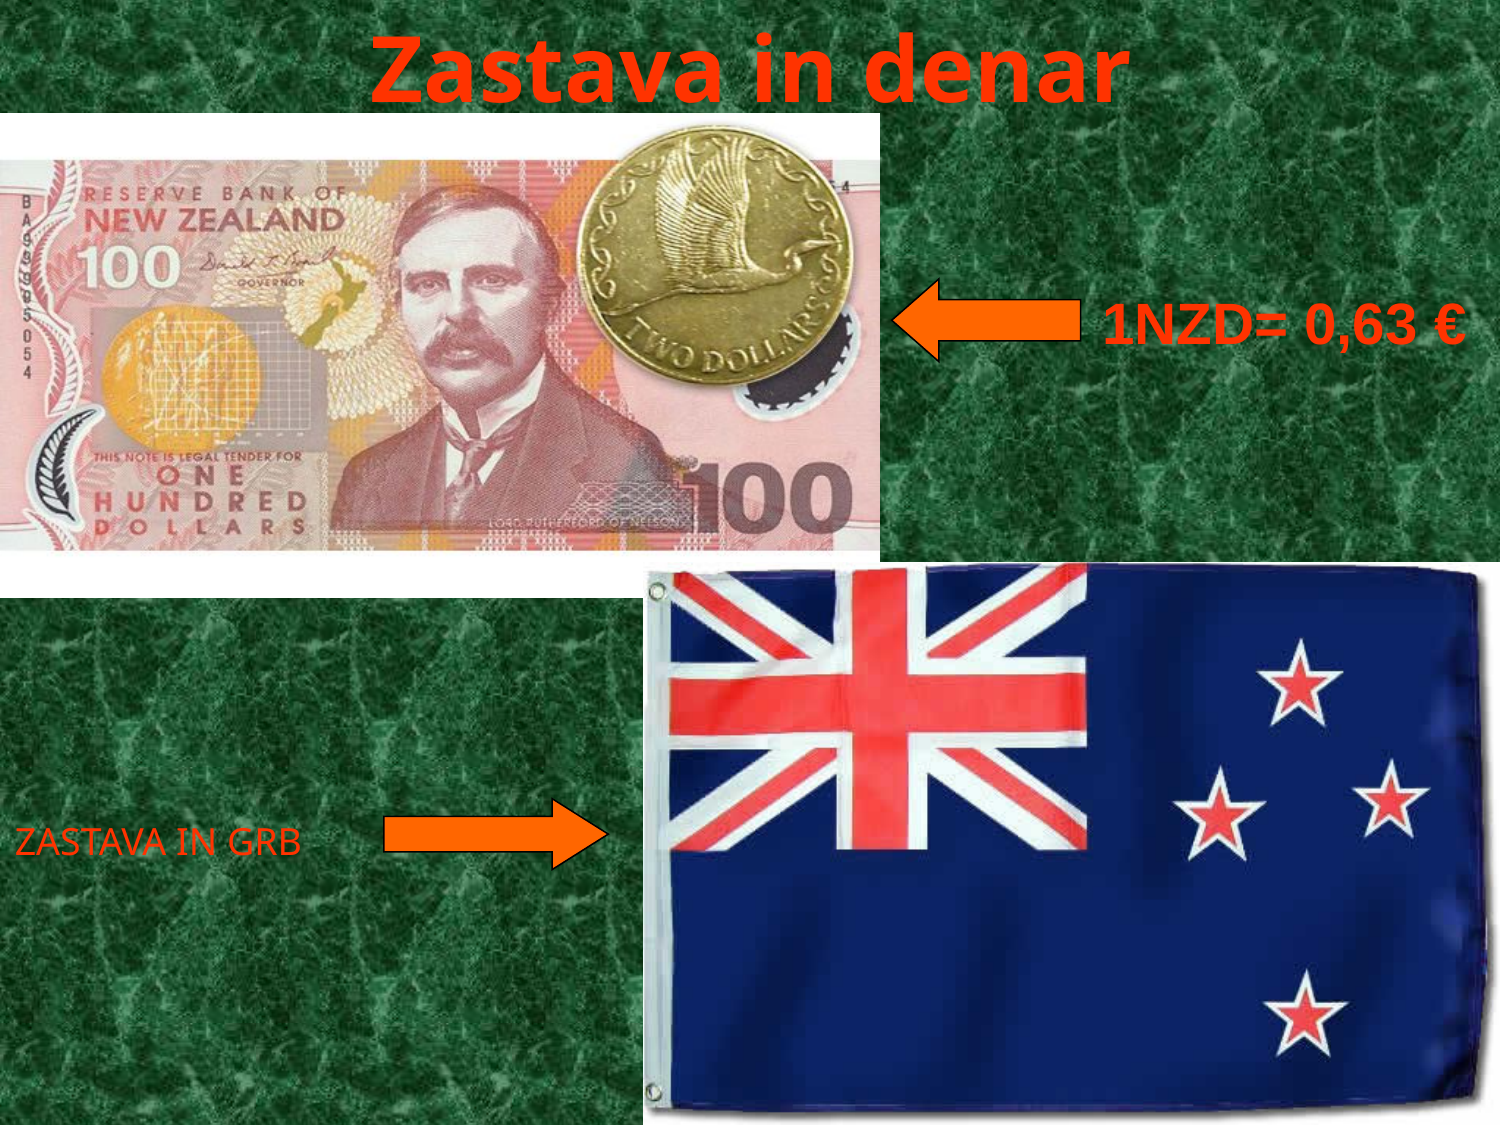

# Zastava in denar
1NZD= 0,63 €
ZASTAVA IN GRB